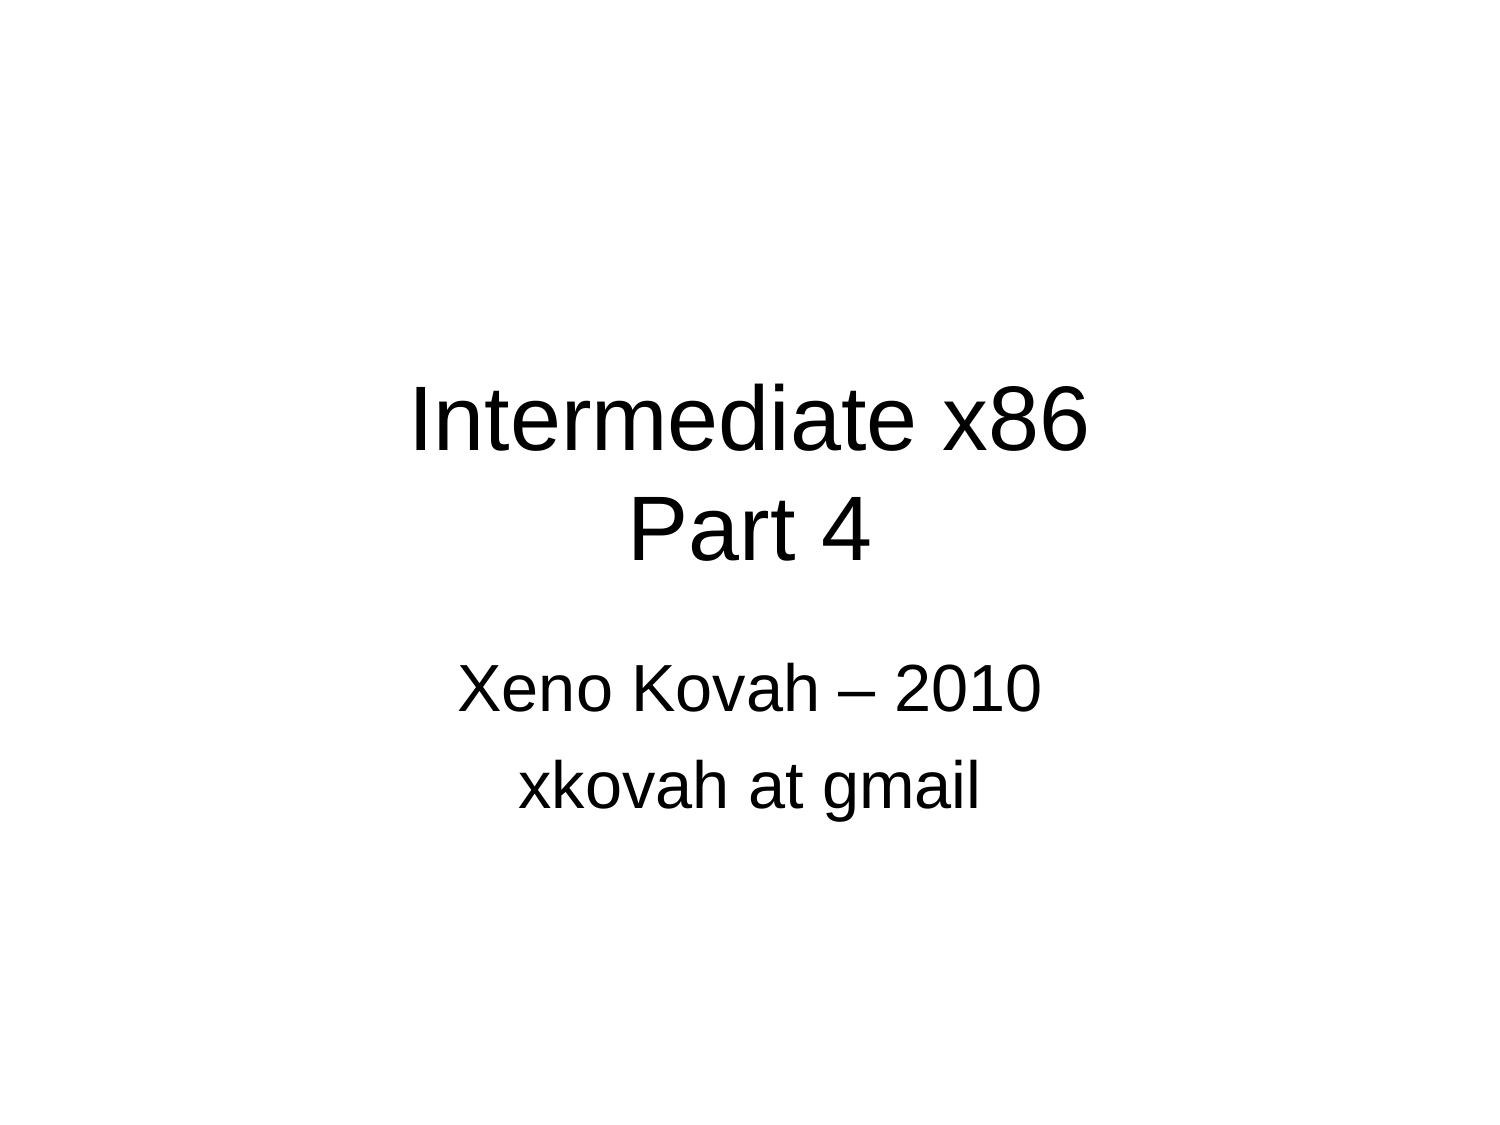

# Intermediate x86 Part 4
Xeno Kovah – 2010
xkovah at gmail